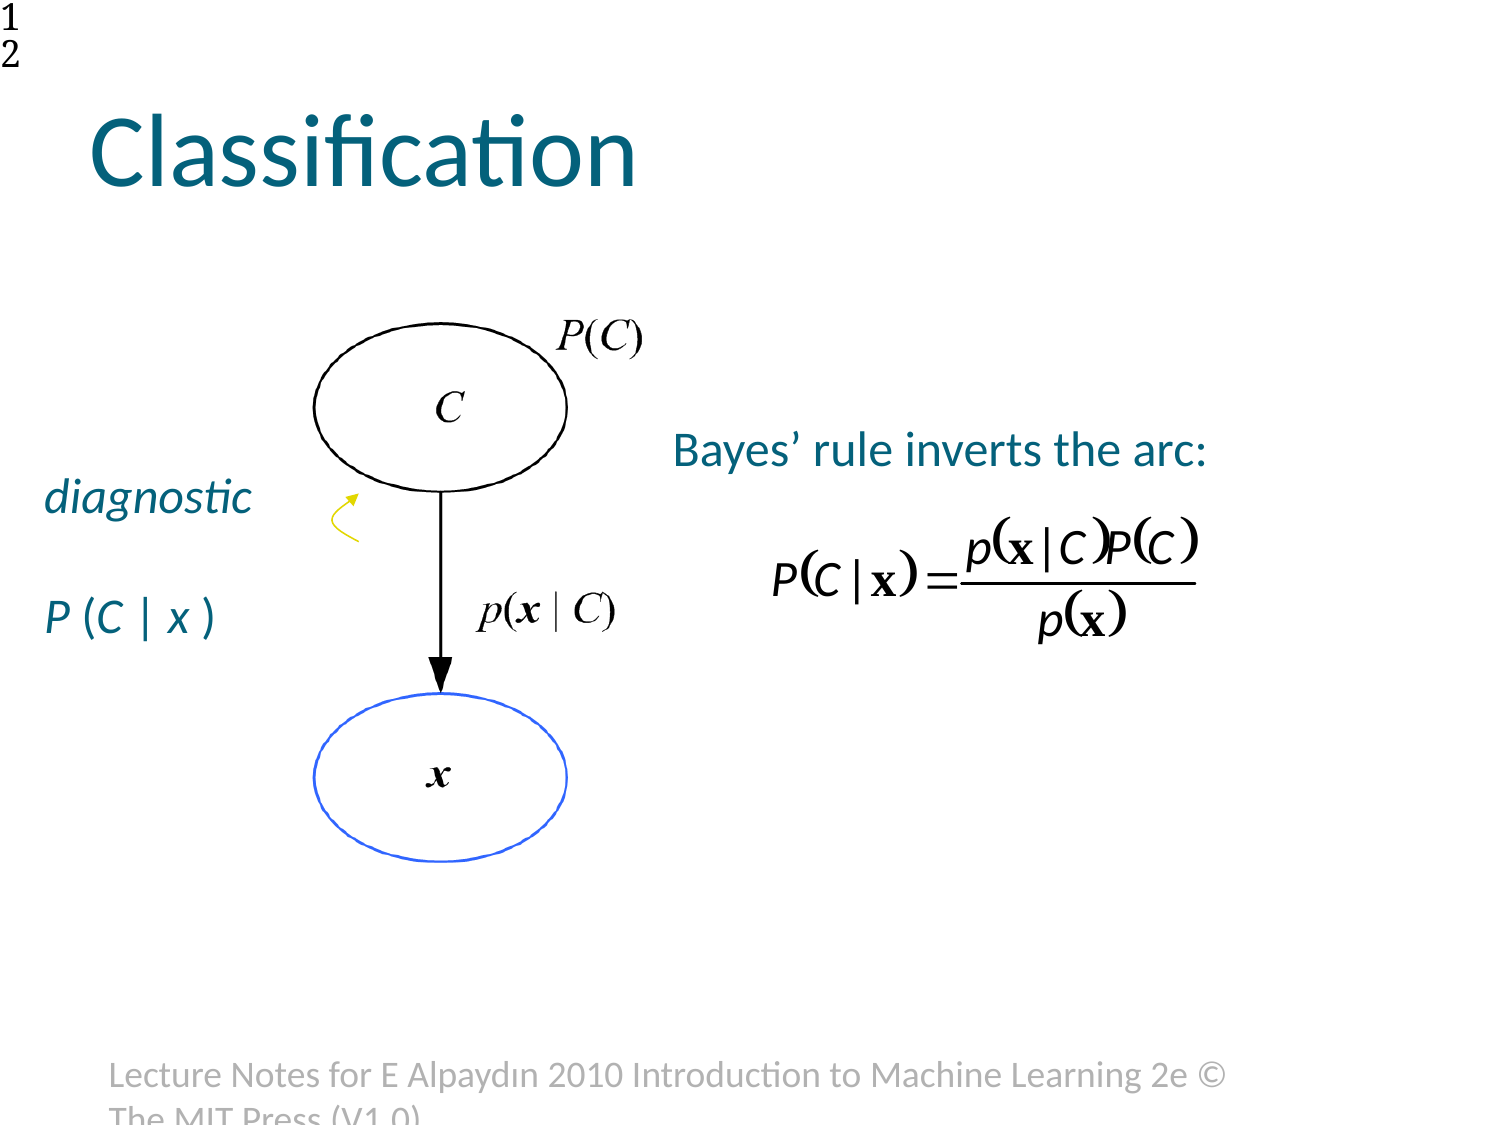

Classification
Bayes’ rule inverts the arc:
diagnostic
P (C | x )
Lecture Notes for E Alpaydın 2010 Introduction to Machine Learning 2e © The MIT Press (V1.0)